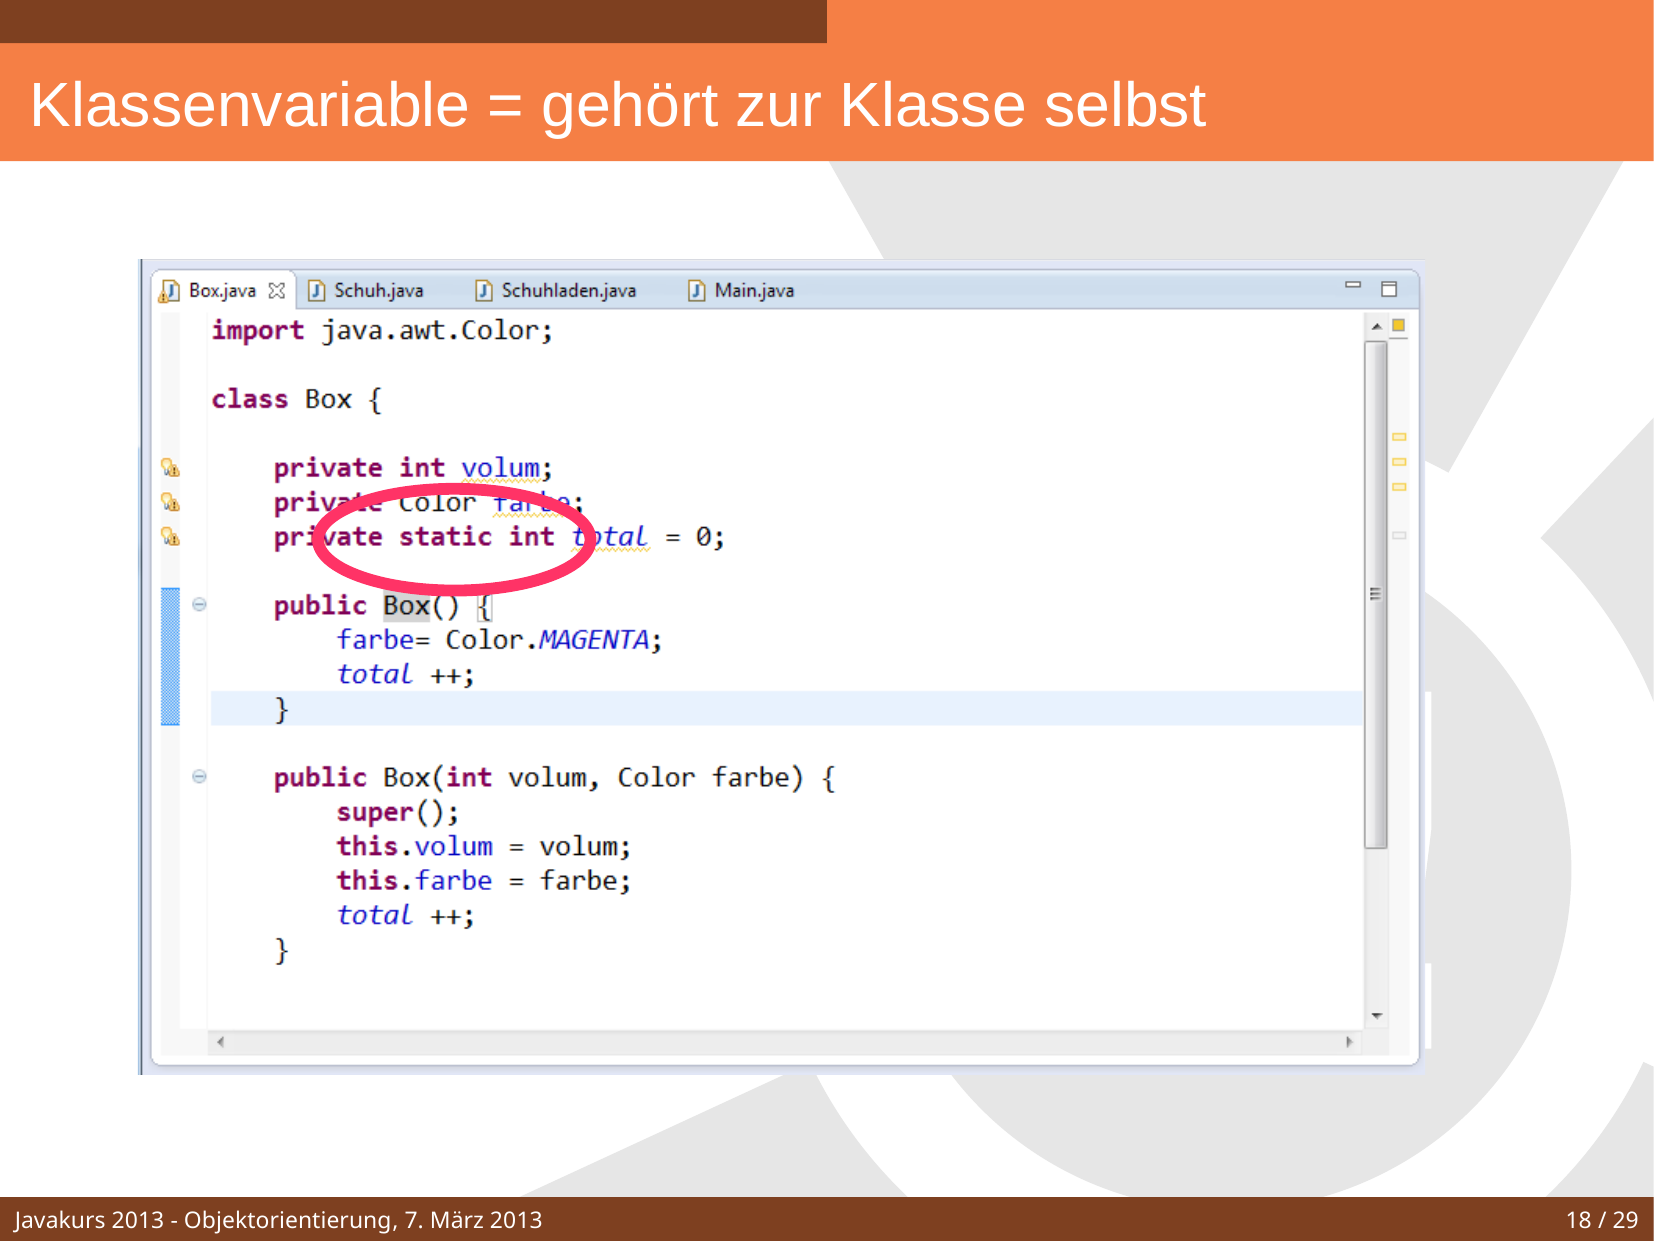

# Klassenvariable = gehört zur Klasse selbst